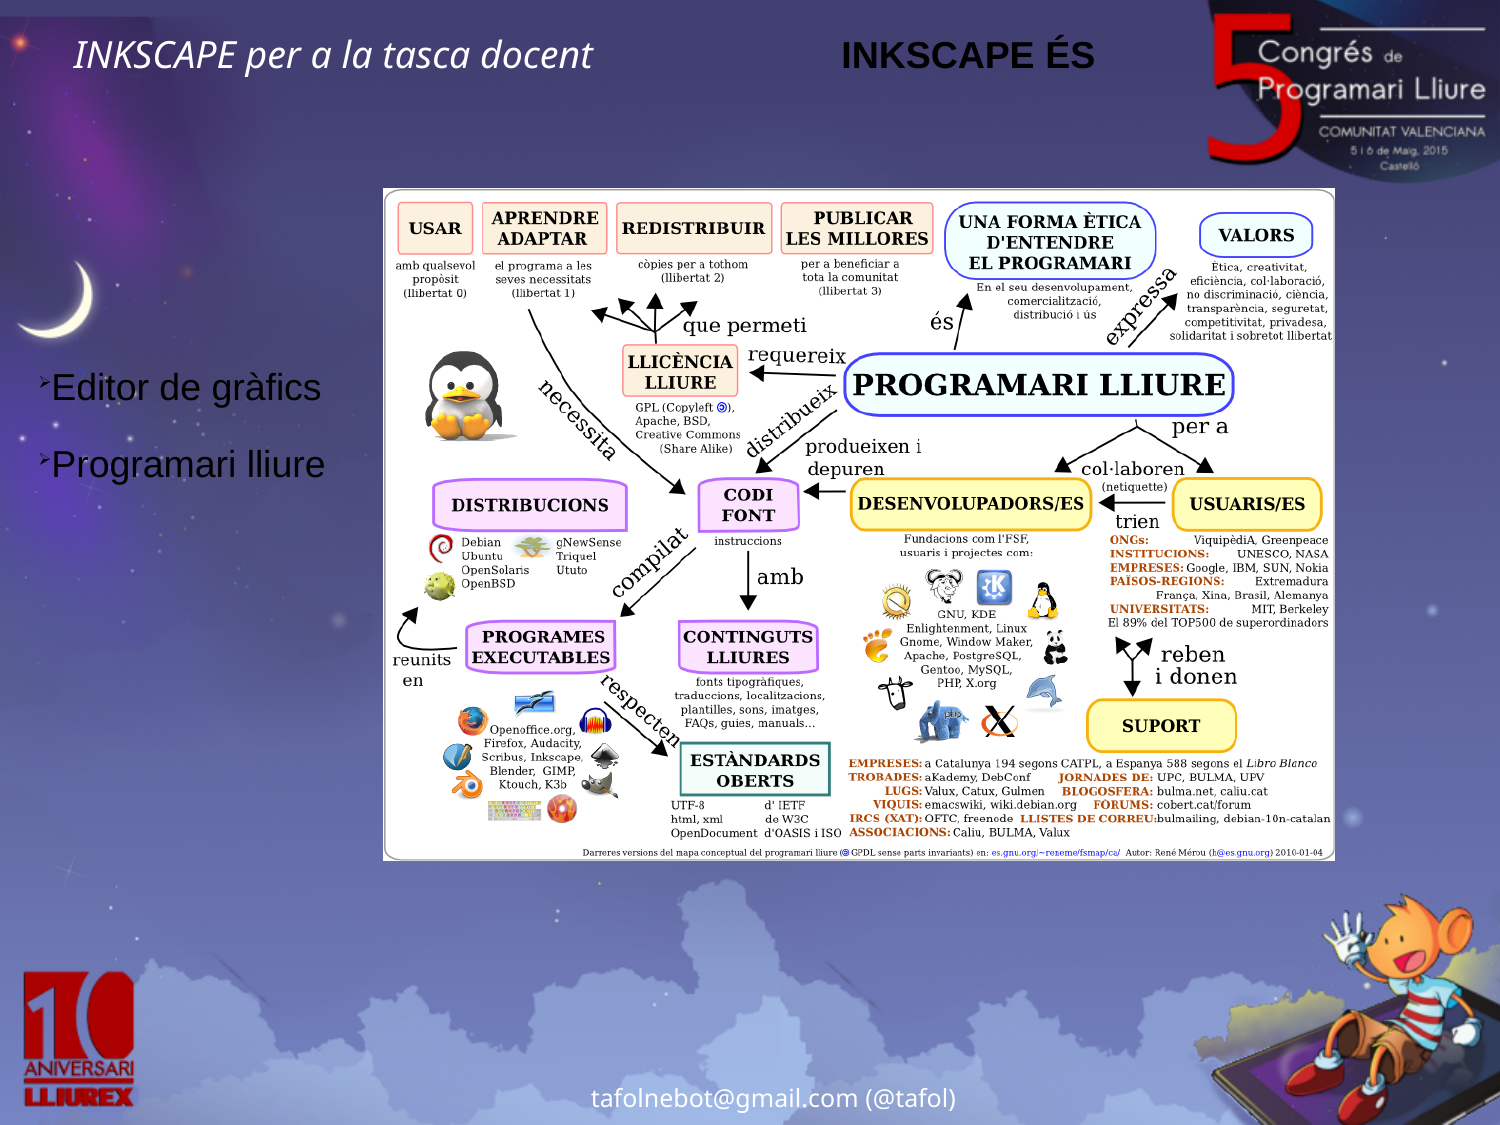

INKSCAPE ÉS
Editor de gràfics
Programari lliure